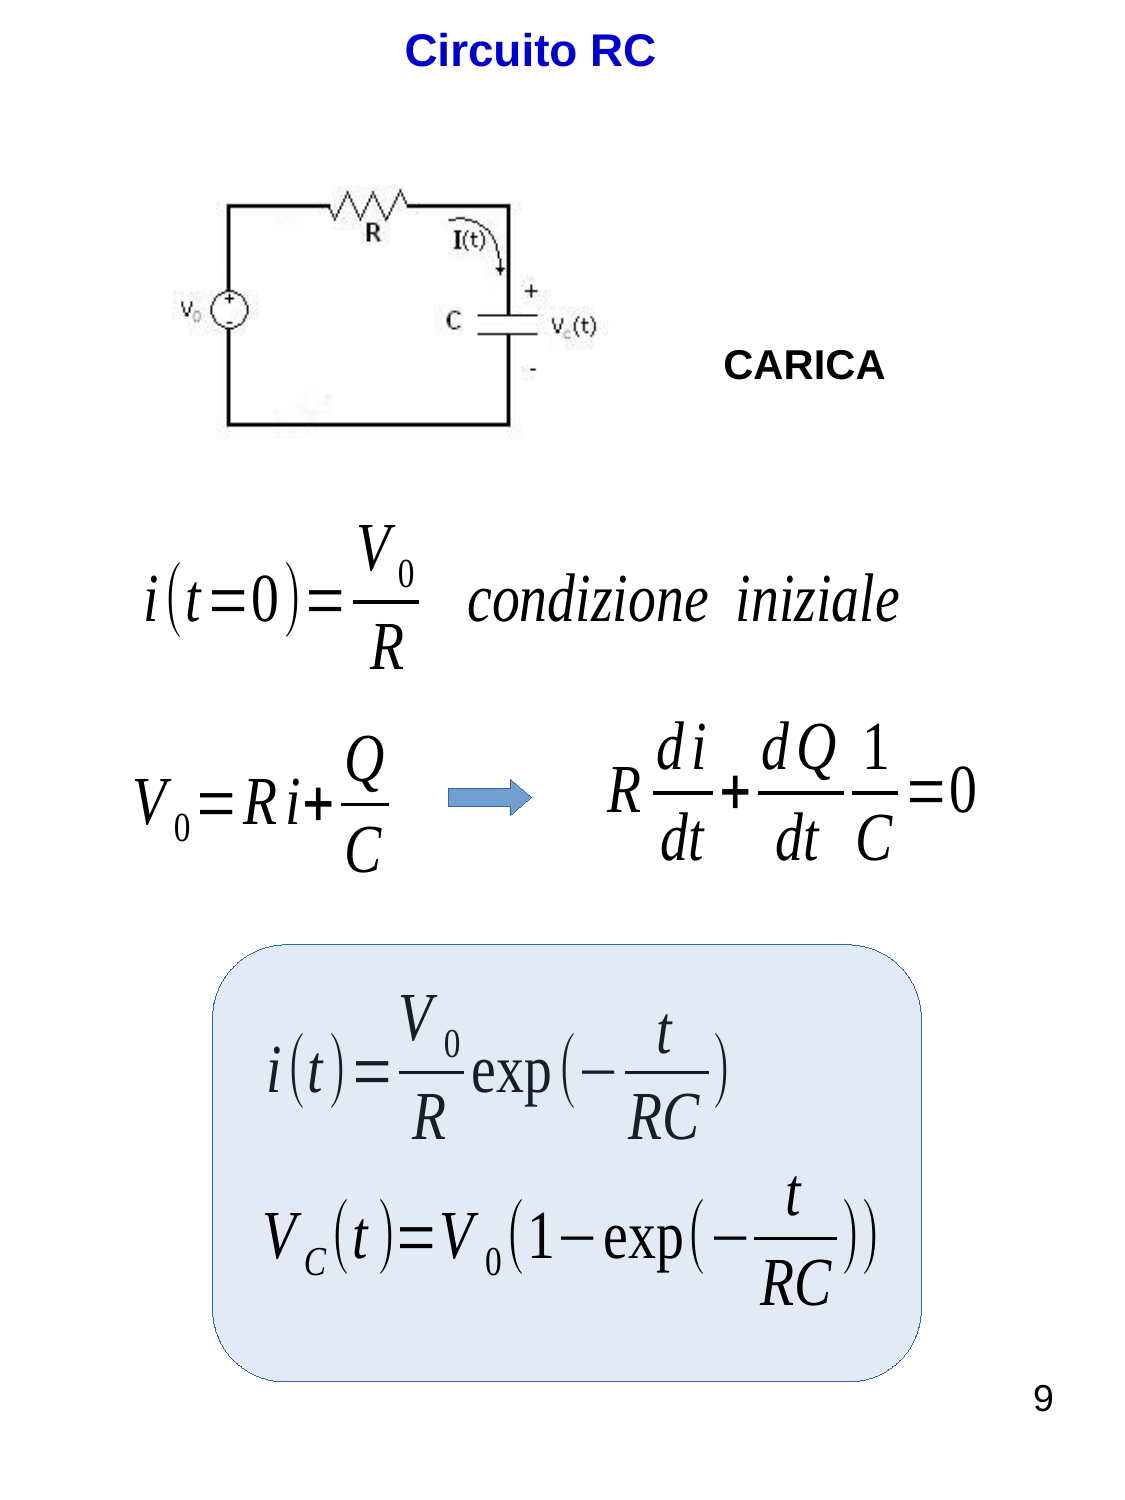

Circuito RC
CARICA
P14 Correnti continue
9